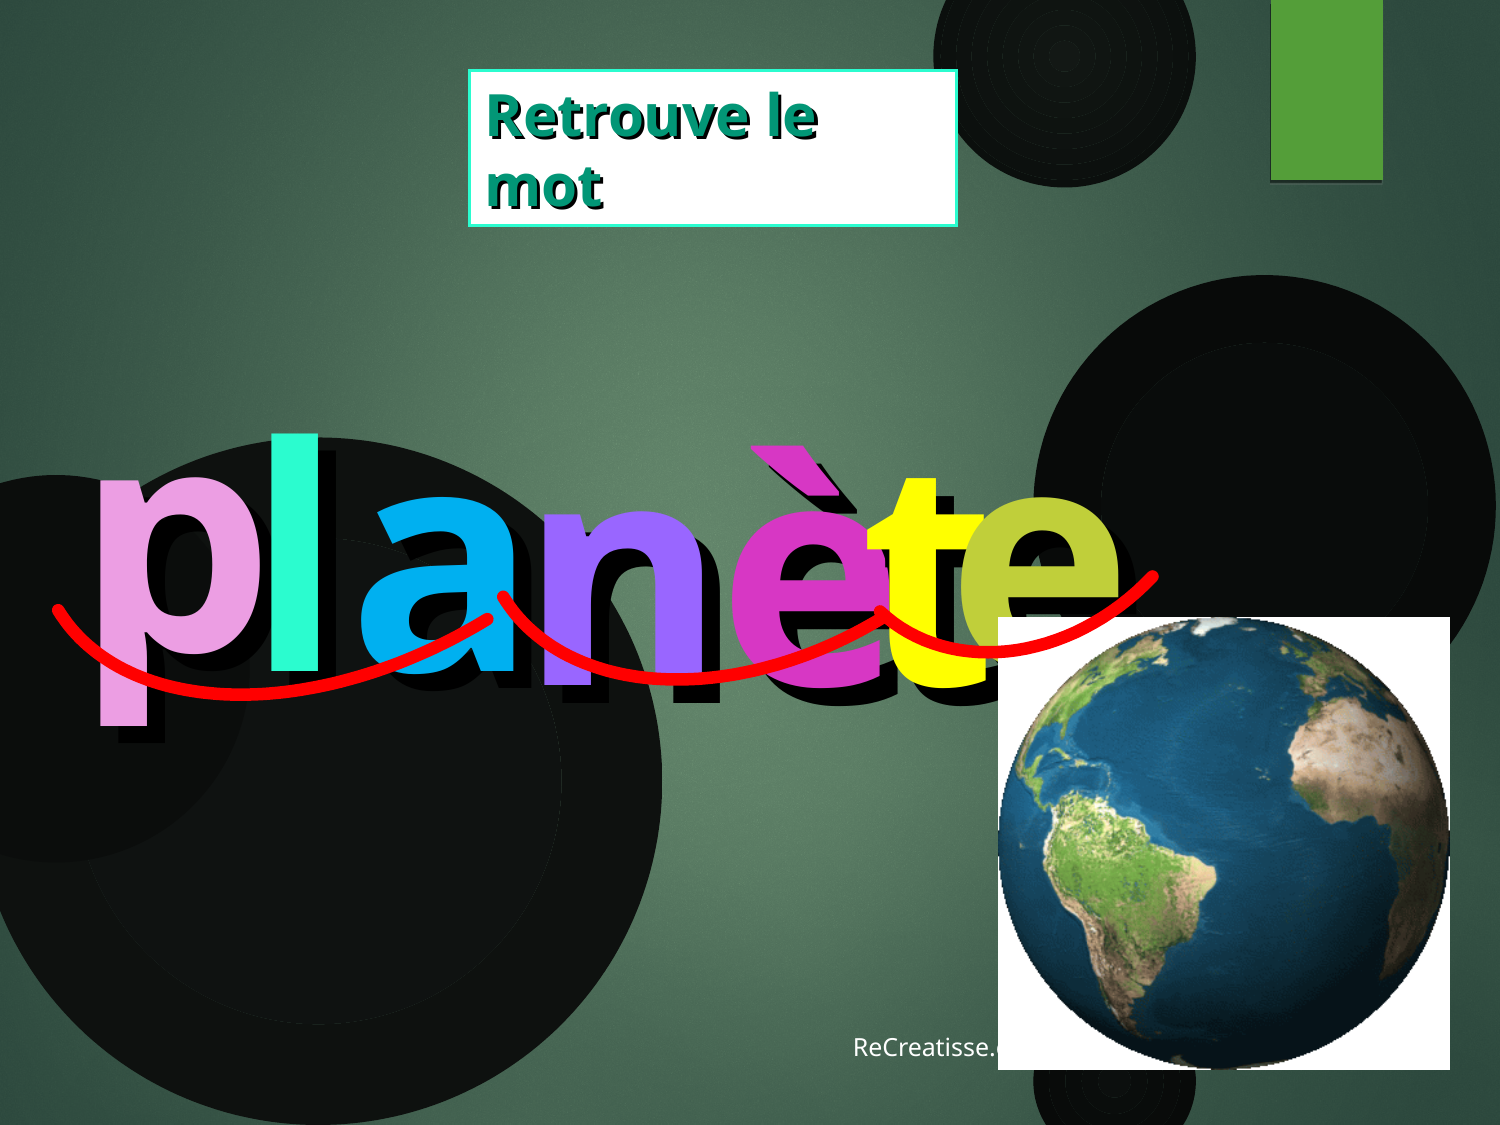

Retrouve le mot
p
l
a
e
n
è
t
ReCreatisse.com